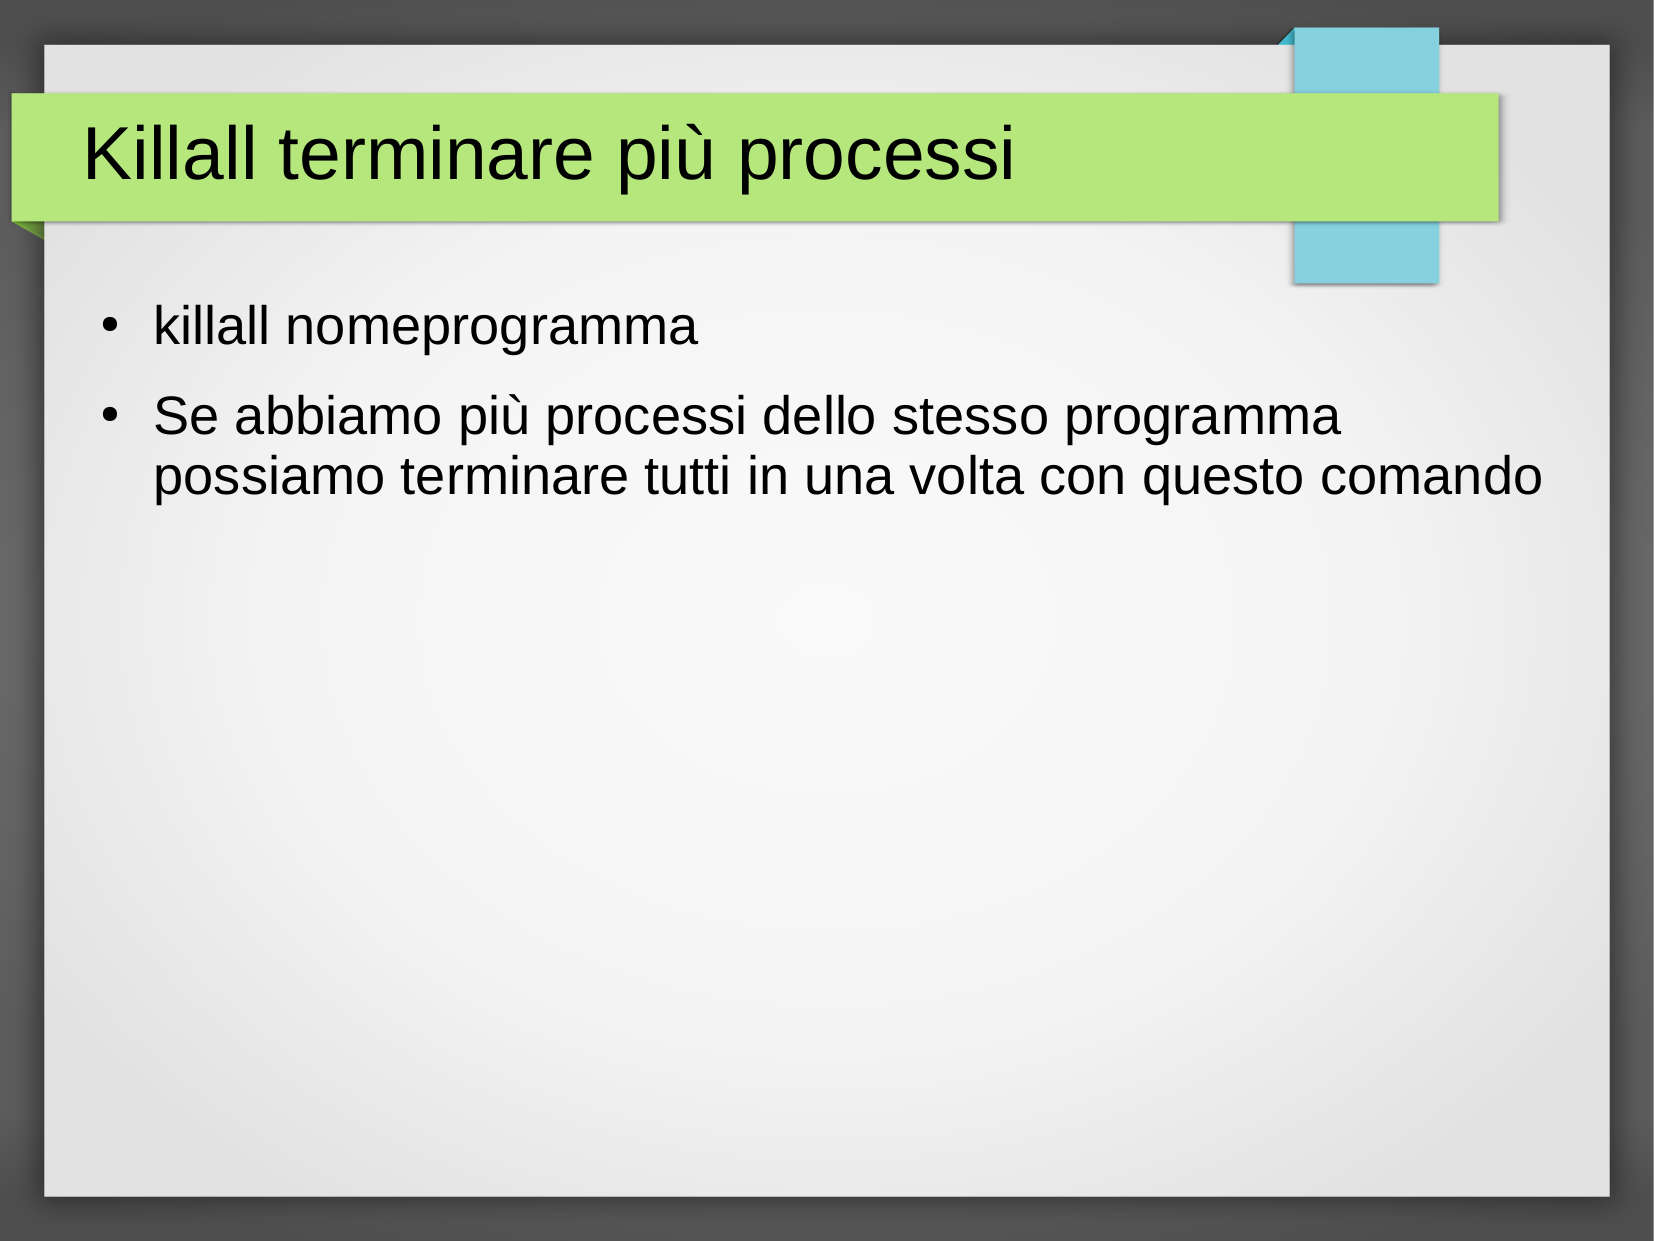

# Killall terminare più processi
killall nomeprogramma
Se abbiamo più processi dello stesso programma possiamo terminare tutti in una volta con questo comando